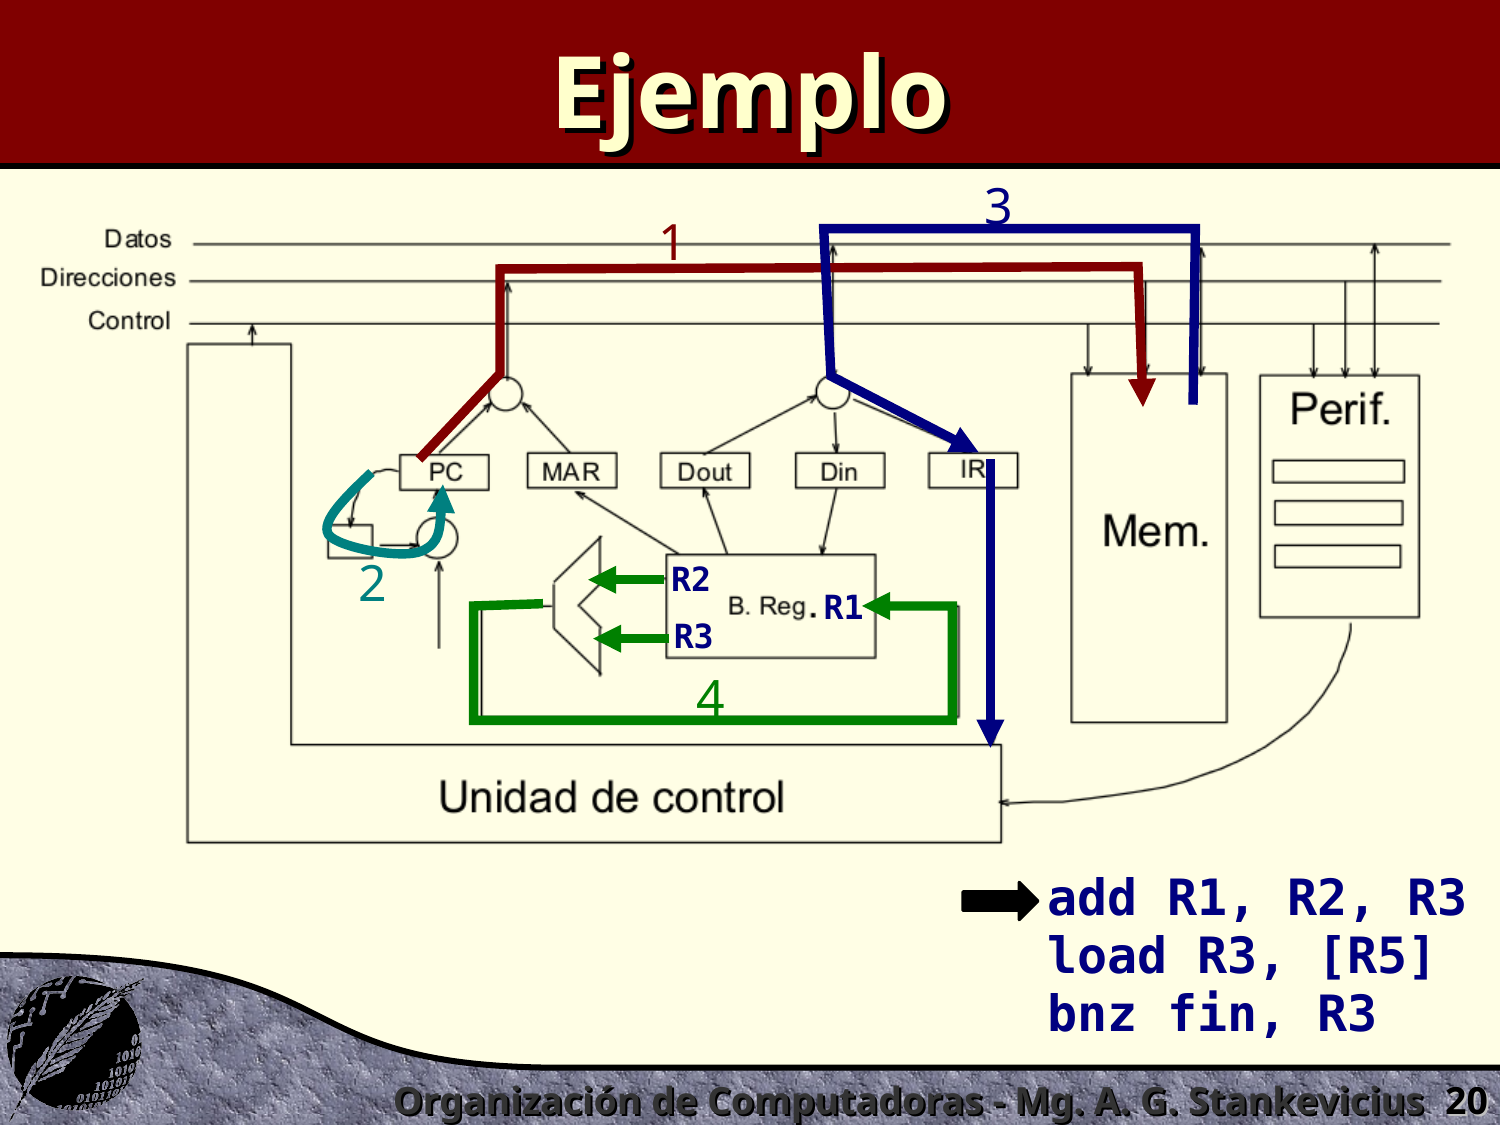

# Ejemplo
3
1
2
R2
R3
R1
4
add R1, R2, R3
load R3, [R5]
bnz fin, R3
20